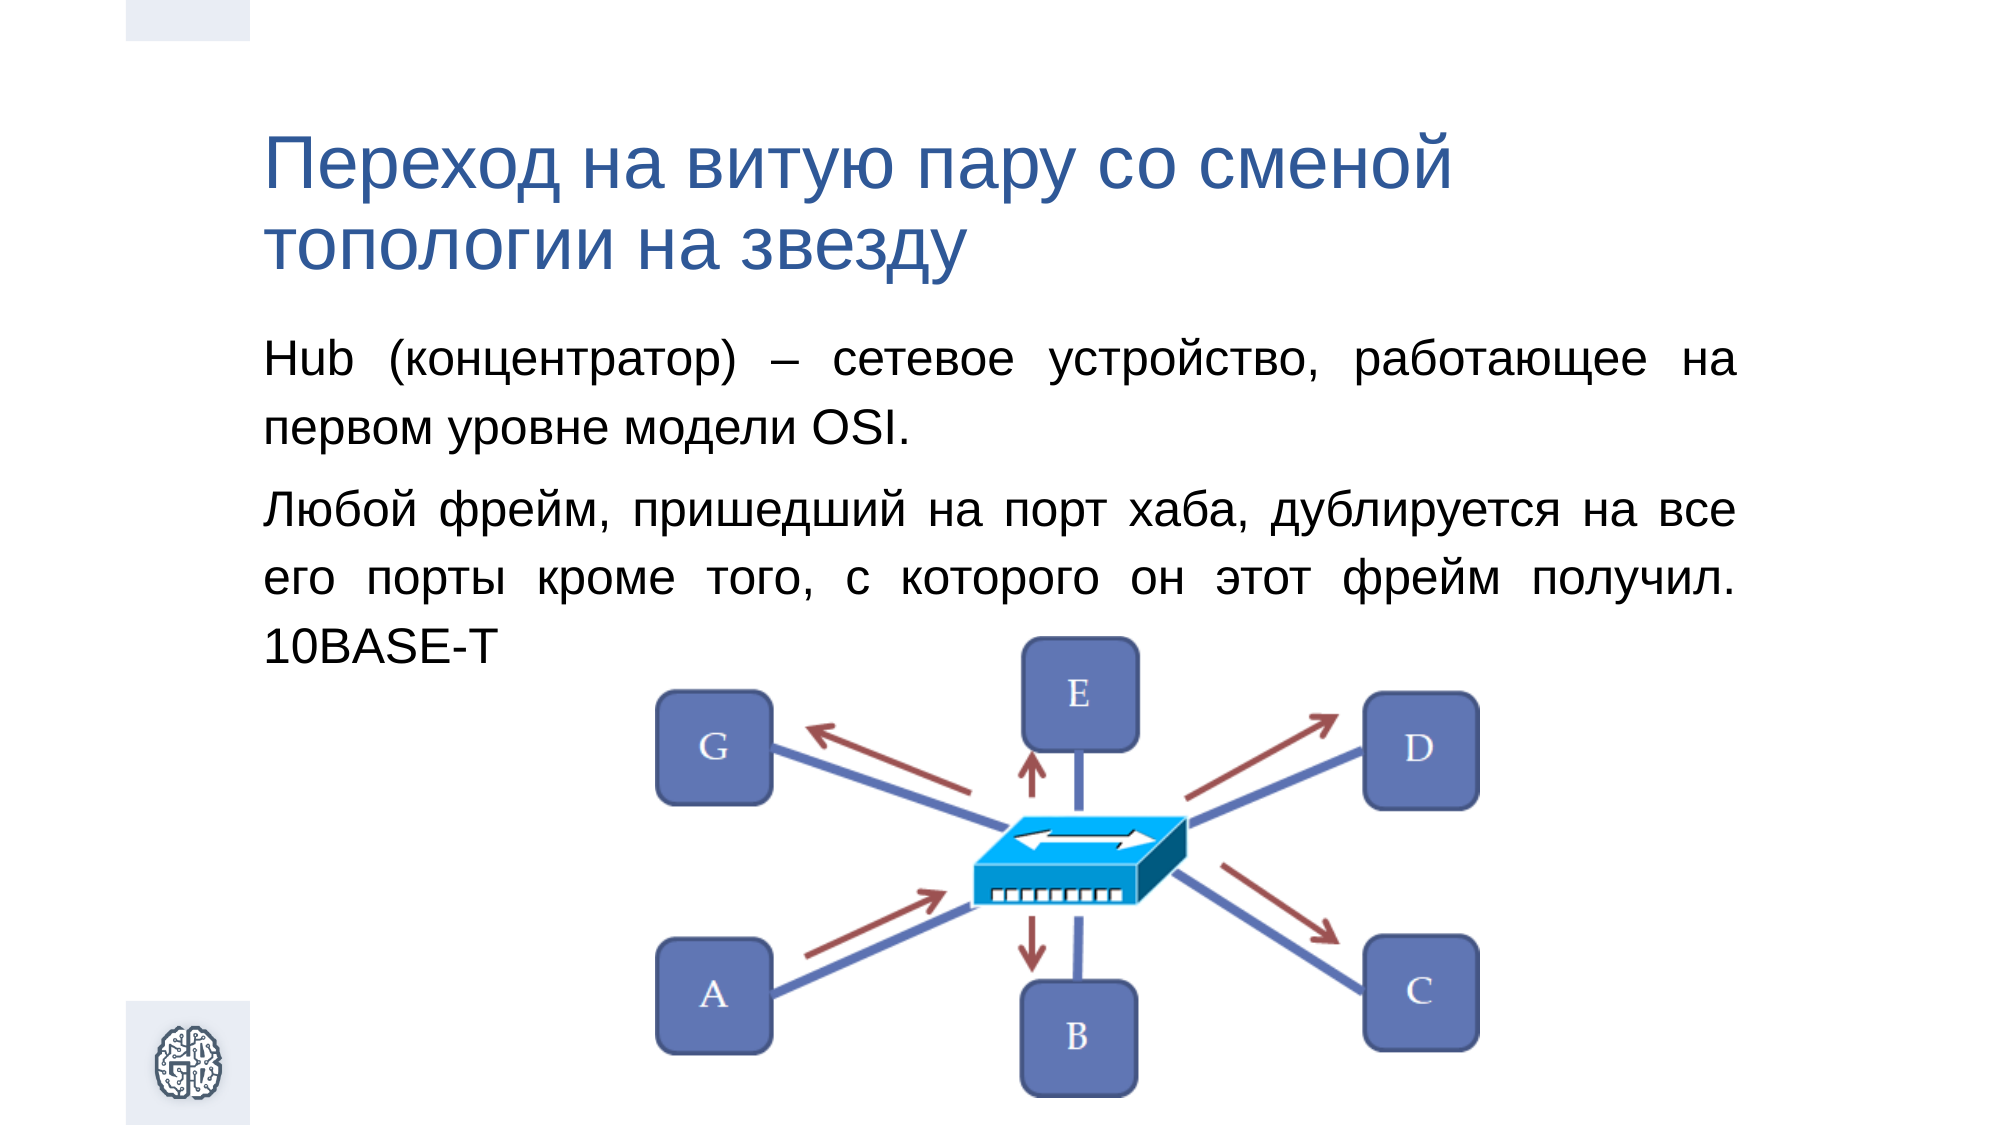

# Переход на витую пару со сменой топологии на звезду
Hub (концентратор) – сетевое устройство, работающее на первом уровне модели OSI.
Любой фрейм, пришедший на порт хаба, дублируется на все его порты кроме того, с которого он этот фрейм получил. 10BASE-T